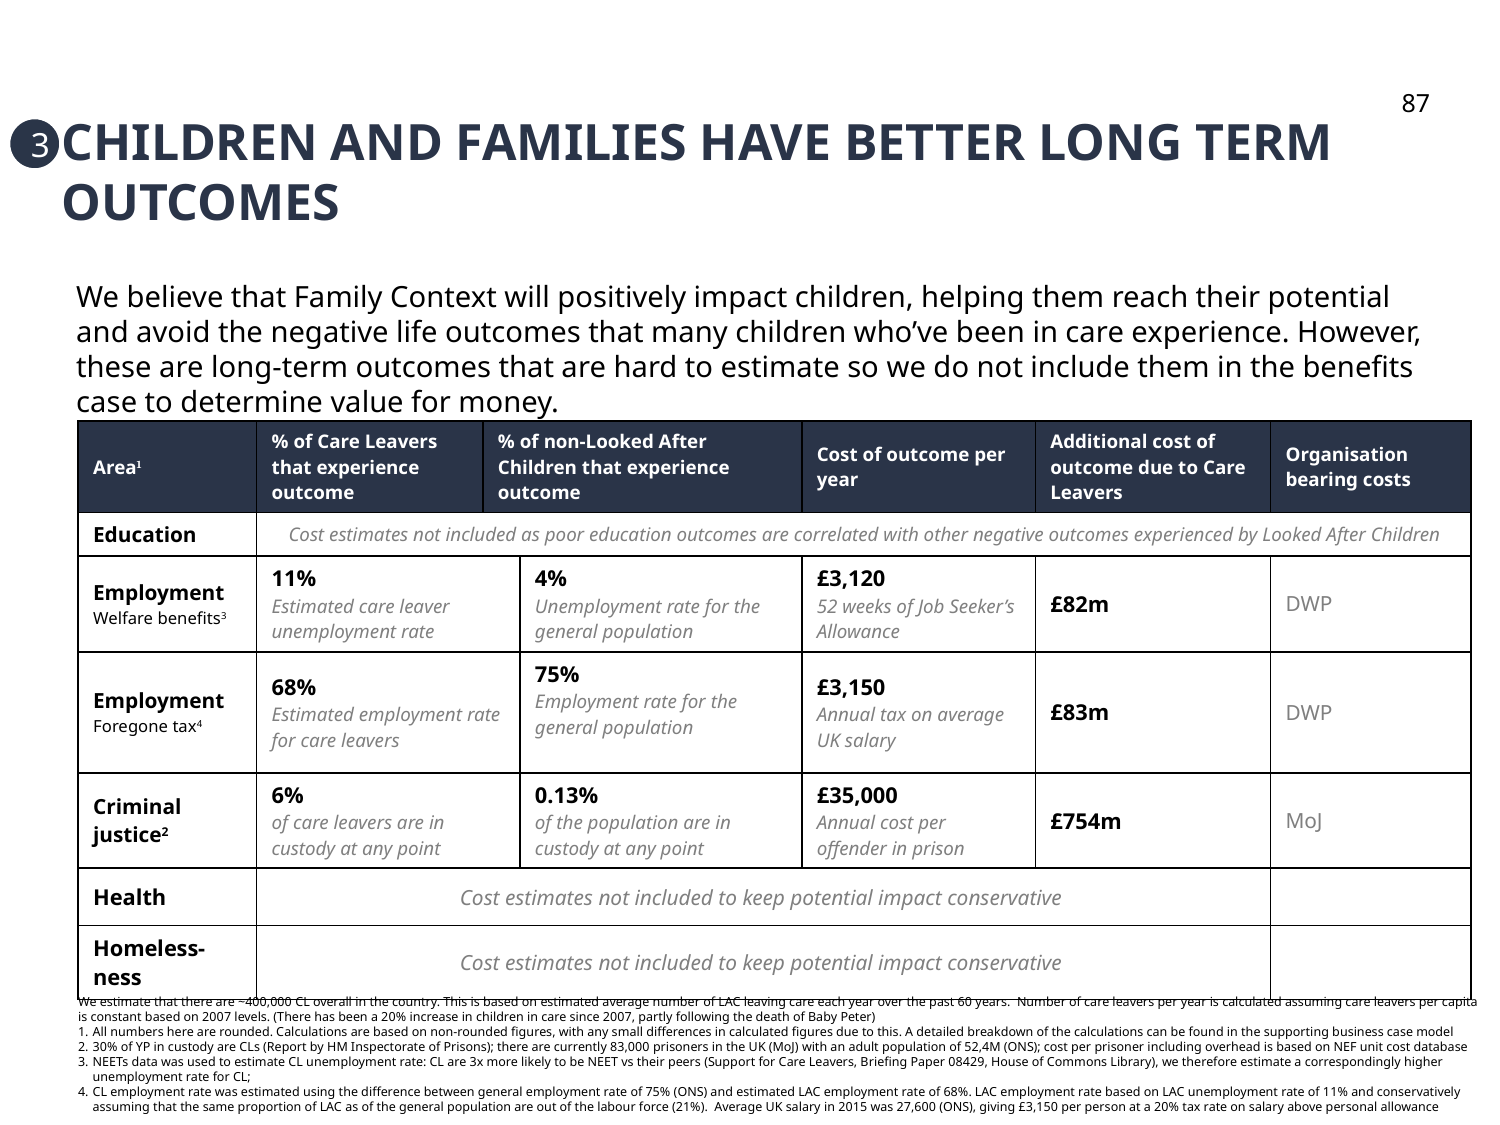

CHILDREN AND FAMILIES HAVE BETTER LONG TERM OUTCOMES
3
We believe that Family Context will positively impact children, helping them reach their potential and avoid the negative life outcomes that many children who’ve been in care experience. However, these are long-term outcomes that are hard to estimate so we do not include them in the benefits case to determine value for money.
| Area1 | % of Care Leavers that experience outcome | % of non-Looked After Children that experience outcome | | Cost of outcome per year | Additional cost of outcome due to Care Leavers | Organisation bearing costs |
| --- | --- | --- | --- | --- | --- | --- |
| Education | Cost estimates not included as poor education outcomes are correlated with other negative outcomes experienced by Looked After Children | | | | | |
| Employment Welfare benefits3 | 11% Estimated care leaver unemployment rate | | 4% Unemployment rate for the general population | £3,120 52 weeks of Job Seeker’s Allowance | £82m | DWP |
| Employment Foregone tax4 | 68% Estimated employment rate for care leavers | | 75% Employment rate for the general population | £3,150 Annual tax on average UK salary | £83m | DWP |
| Criminal justice2 | 6% of care leavers are in custody at any point | | 0.13% of the population are in custody at any point | £35,000 Annual cost per offender in prison | £754m | MoJ |
| Health | Cost estimates not included to keep potential impact conservative | | | | | |
| Homeless-ness | Cost estimates not included to keep potential impact conservative | | | | | |
We estimate that there are ~400,000 CL overall in the country. This is based on estimated average number of LAC leaving care each year over the past 60 years. Number of care leavers per year is calculated assuming care leavers per capita is constant based on 2007 levels. (There has been a 20% increase in children in care since 2007, partly following the death of Baby Peter)
All numbers here are rounded. Calculations are based on non-rounded figures, with any small differences in calculated figures due to this. A detailed breakdown of the calculations can be found in the supporting business case model
30% of YP in custody are CLs (Report by HM Inspectorate of Prisons); there are currently 83,000 prisoners in the UK (MoJ) with an adult population of 52,4M (ONS); cost per prisoner including overhead is based on NEF unit cost database
NEETs data was used to estimate CL unemployment rate: CL are 3x more likely to be NEET vs their peers (Support for Care Leavers, Briefing Paper 08429, House of Commons Library), we therefore estimate a correspondingly higher unemployment rate for CL;
CL employment rate was estimated using the difference between general employment rate of 75% (ONS) and estimated LAC employment rate of 68%. LAC employment rate based on LAC unemployment rate of 11% and conservatively assuming that the same proportion of LAC as of the general population are out of the labour force (21%). Average UK salary in 2015 was 27,600 (ONS), giving £3,150 per person at a 20% tax rate on salary above personal allowance